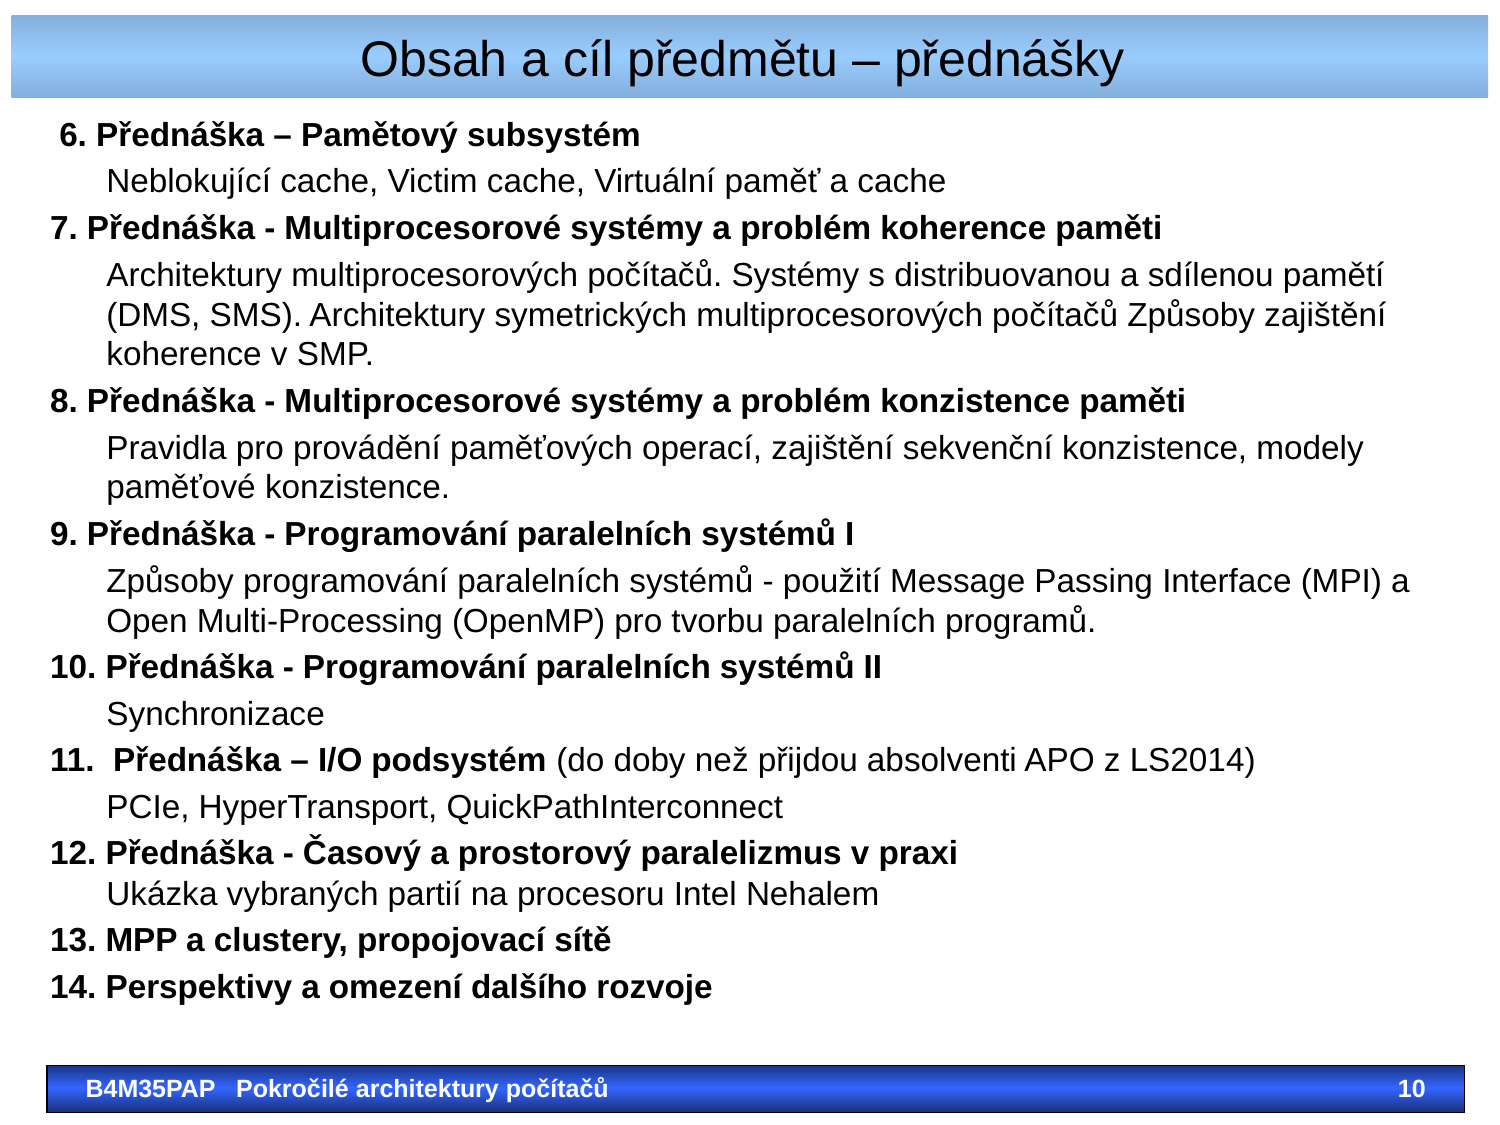

# Obsah a cíl předmětu – přednášky
 6. Přednáška – Pamětový subsystém
	Neblokující cache, Victim cache, Virtuální paměť a cache
7. Přednáška - Multiprocesorové systémy a problém koherence paměti
	Architektury multiprocesorových počítačů. Systémy s distribuovanou a sdílenou pamětí (DMS, SMS). Architektury symetrických multiprocesorových počítačů Způsoby zajištění koherence v SMP.
8. Přednáška - Multiprocesorové systémy a problém konzistence paměti
	Pravidla pro provádění paměťových operací, zajištění sekvenční konzistence, modely paměťové konzistence.
9. Přednáška - Programování paralelních systémů I
	Způsoby programování paralelních systémů - použití Message Passing Interface (MPI) a Open Multi-Processing (OpenMP) pro tvorbu paralelních programů.
10. Přednáška - Programování paralelních systémů II
	Synchronizace
11. Přednáška – I/O podsystém (do doby než přijdou absolventi APO z LS2014)
	PCIe, HyperTransport, QuickPathInterconnect
12. Přednáška - Časový a prostorový paralelizmus v praxi
Ukázka vybraných partií na procesoru Intel Nehalem
13. MPP a clustery, propojovací sítě
14. Perspektivy a omezení dalšího rozvoje
B4M35PAP Pokročilé architektury počítačů